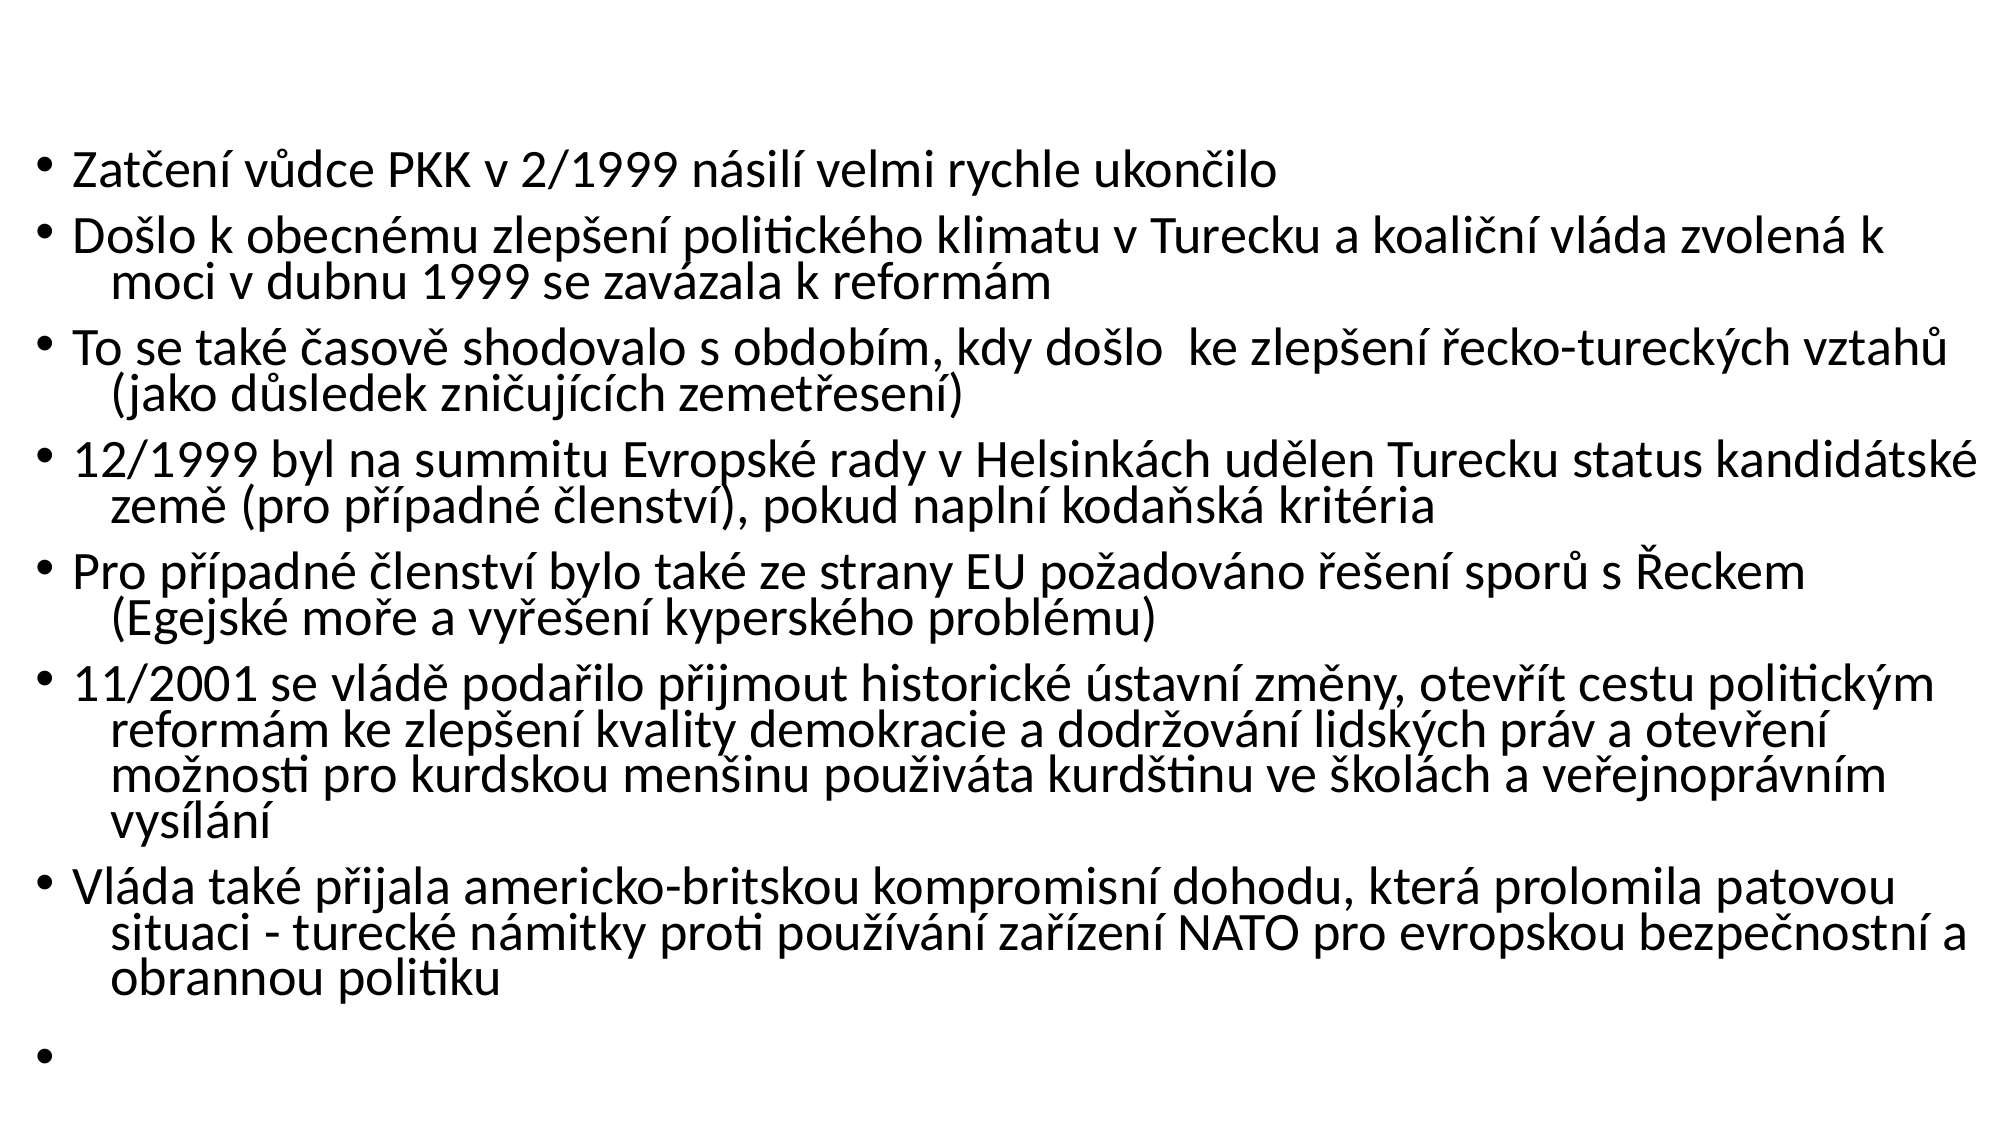

#
Zatčení vůdce PKK v 2/1999 násilí velmi rychle ukončilo
Došlo k obecnému zlepšení politického klimatu v Turecku a koaliční vláda zvolená k moci v dubnu 1999 se zavázala k reformám
To se také časově shodovalo s obdobím, kdy došlo ke zlepšení řecko-tureckých vztahů (jako důsledek zničujících zemetřesení)
12/1999 byl na summitu Evropské rady v Helsinkách udělen Turecku status kandidátské země (pro případné členství), pokud naplní kodaňská kritéria
Pro případné členství bylo také ze strany EU požadováno řešení sporů s Řeckem (Egejské moře a vyřešení kyperského problému)
11/2001 se vládě podařilo přijmout historické ústavní změny, otevřít cestu politickým reformám ke zlepšení kvality demokracie a dodržování lidských práv a otevření možnosti pro kurdskou menšinu použiváta kurdštinu ve školách a veřejnoprávním vysílání
Vláda také přijala americko-britskou kompromisní dohodu, která prolomila patovou situaci - turecké námitky proti používání zařízení NATO pro evropskou bezpečnostní a obrannou politiku